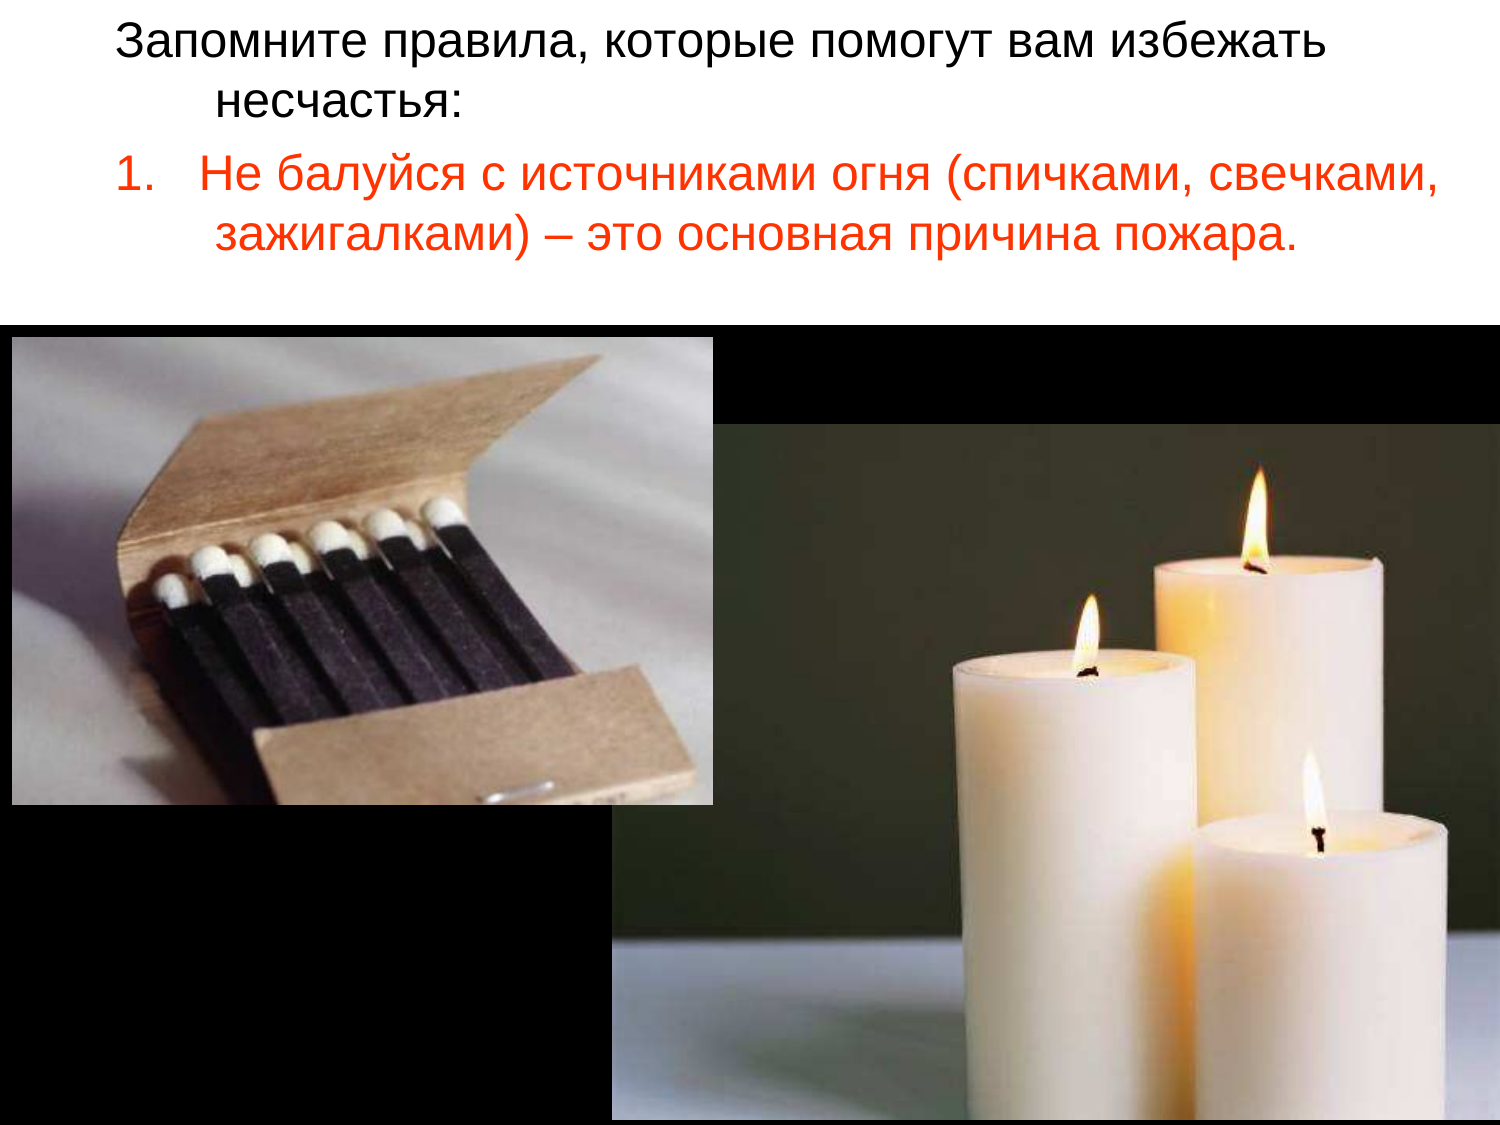

# Запомните правила, которые помогут вам избежать несчастья:
1. Не балуйся с источниками огня (спичками, свечками, зажигалками) – это основная причина пожара.
Запомните правила, которые помогут вам избежать несчастья: 1. Не балуйся с источниками огня (спичками, свечками, зажигалками) – это основная причина пожара.